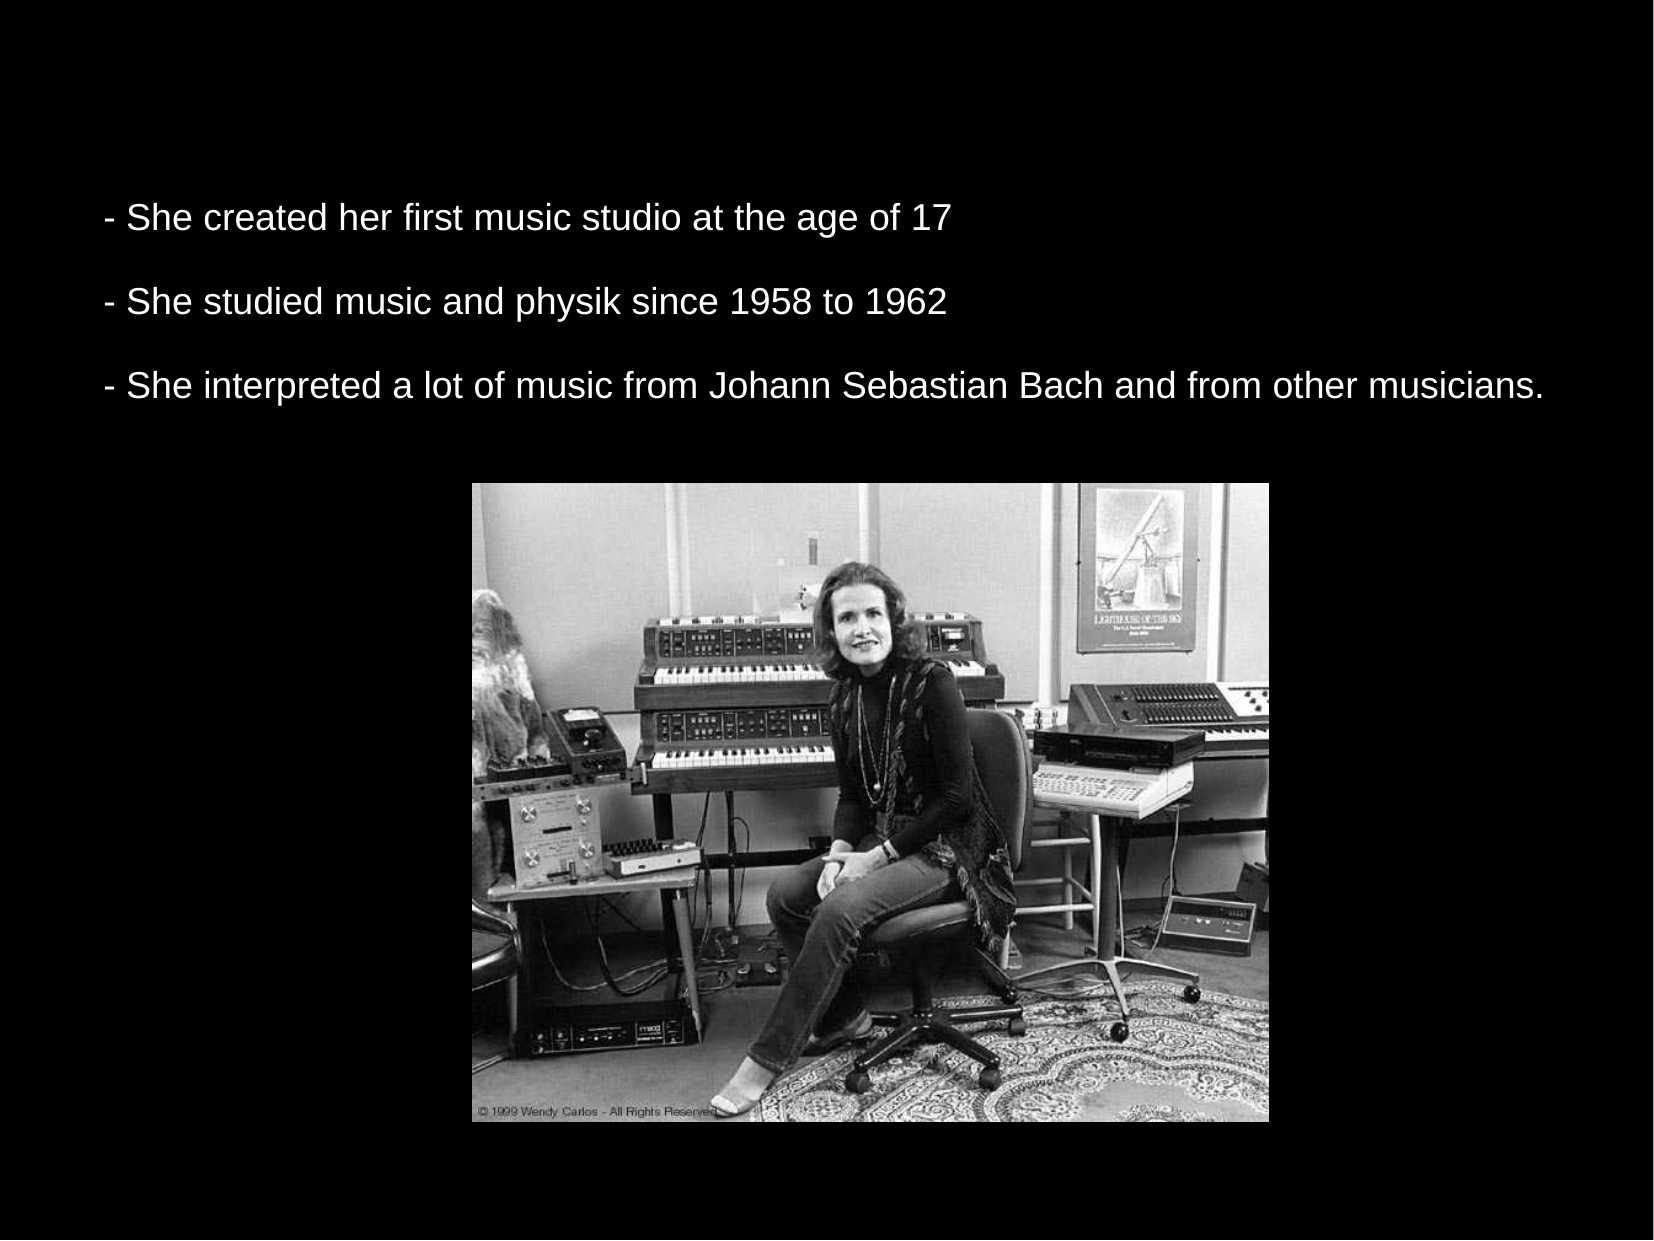

- She created her first music studio at the age of 17
- She studied music and physik since 1958 to 1962
- She interpreted a lot of music from Johann Sebastian Bach and from other musicians.